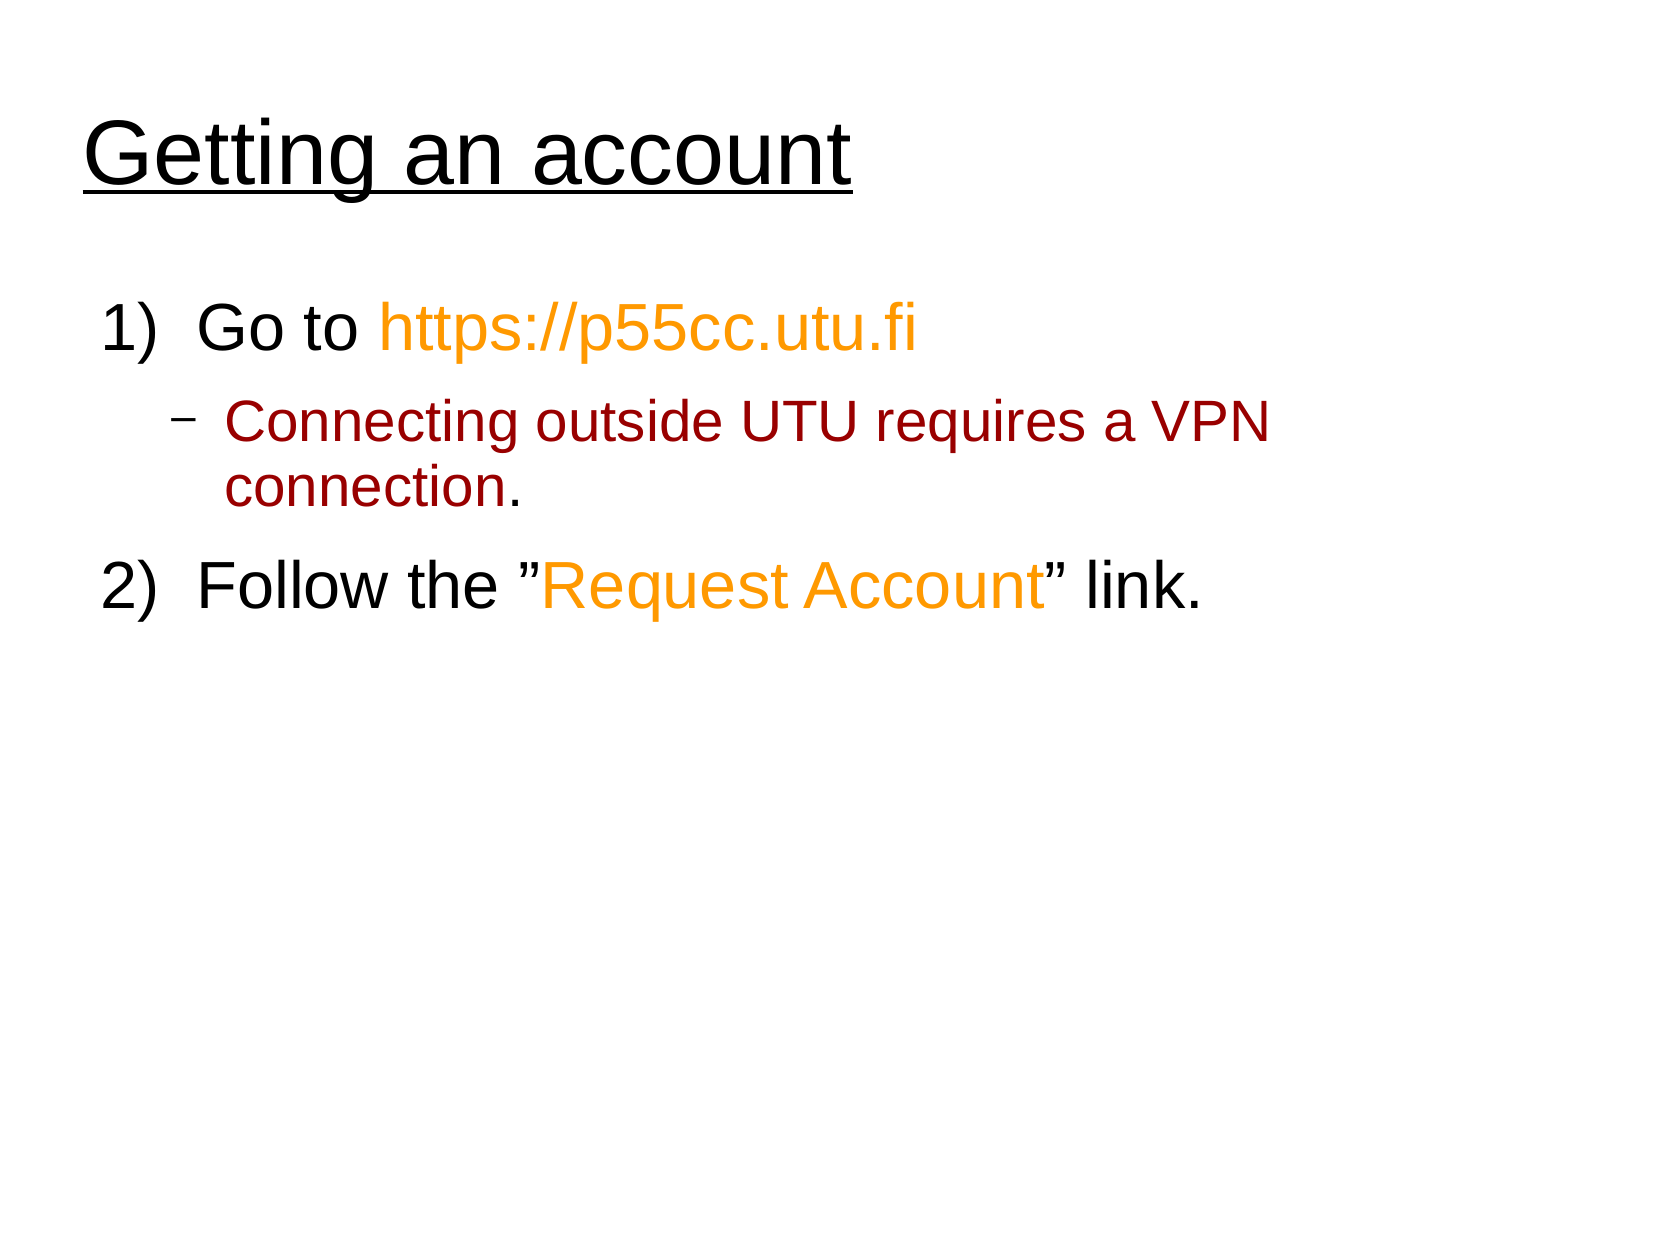

# Getting an account
 Go to https://p55cc.utu.fi
Connecting outside UTU requires a VPN connection.
 Follow the ”Request Account” link.